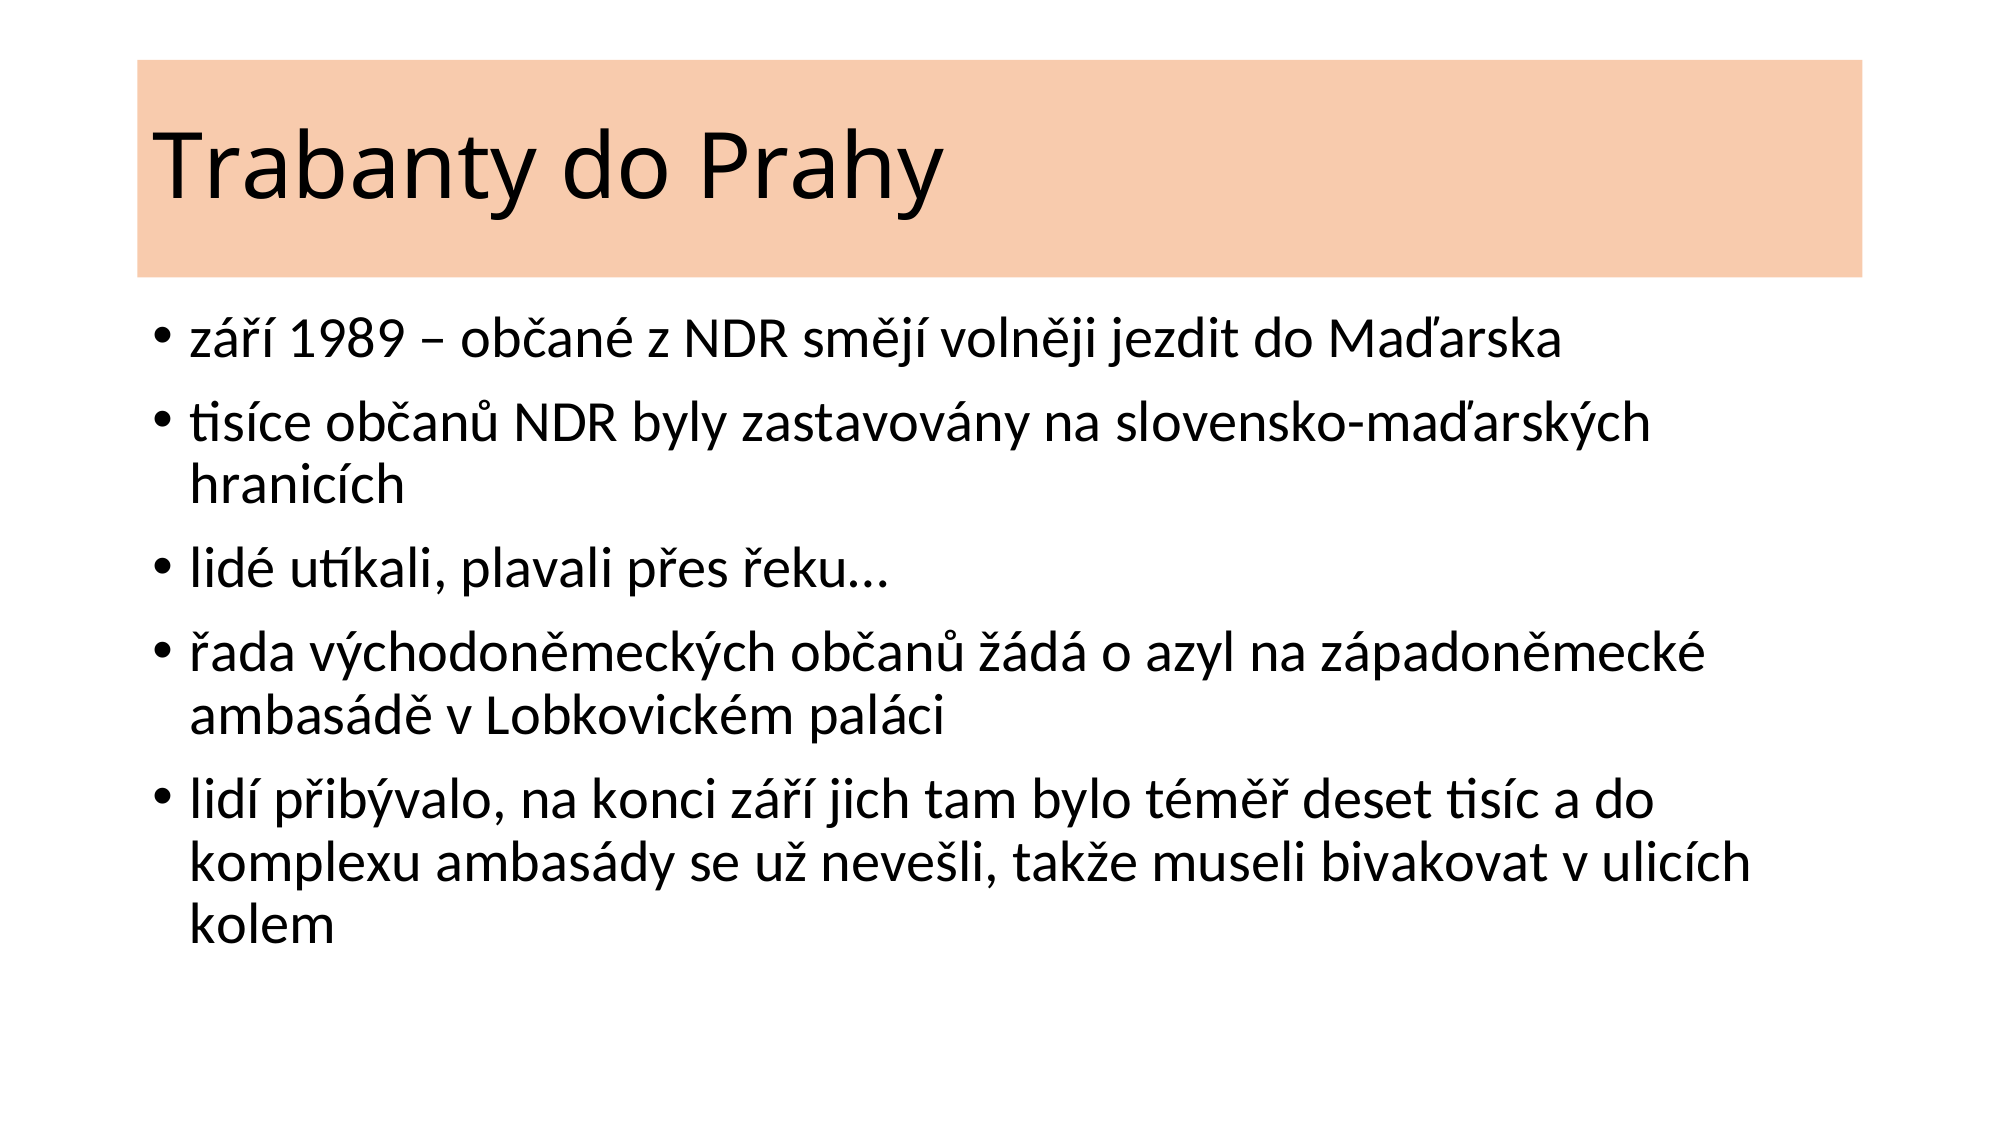

# Trabanty do Prahy
září 1989 – občané z NDR smějí volněji jezdit do Maďarska
tisíce občanů NDR byly zastavovány na slovensko-maďarských hranicích
lidé utíkali, plavali přes řeku…
řada východoněmeckých občanů žádá o azyl na západoněmecké ambasádě v Lobkovickém paláci
lidí přibývalo, na konci září jich tam bylo téměř deset tisíc a do komplexu ambasády se už nevešli, takže museli bivakovat v ulicích kolem